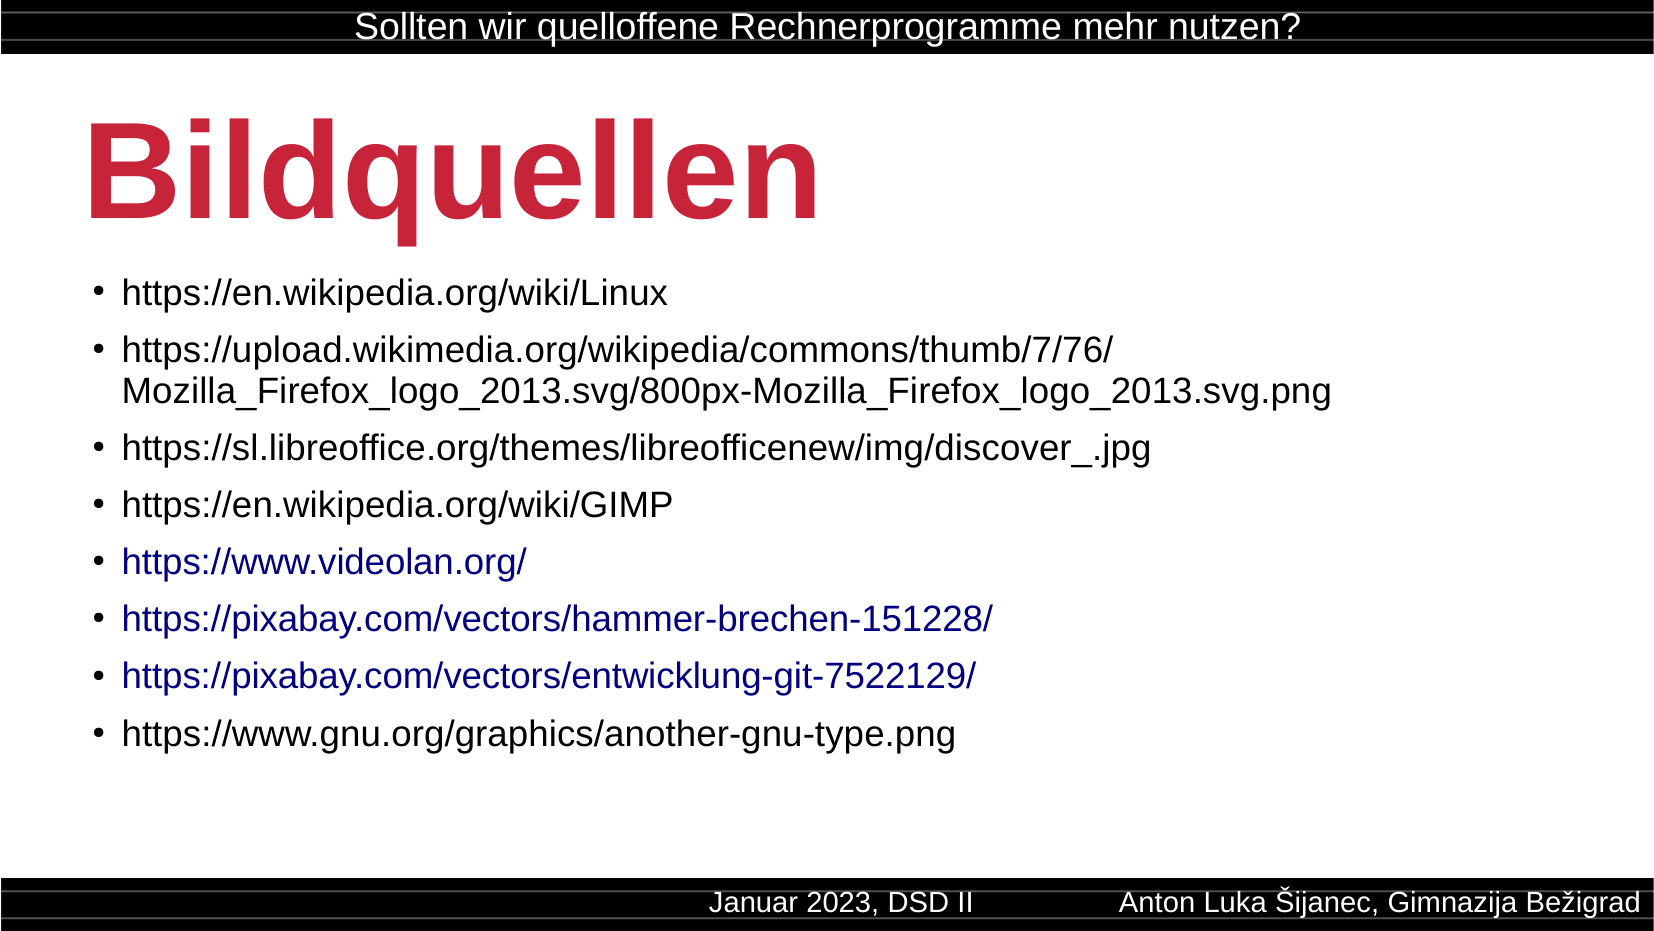

# Bildquellen
https://en.wikipedia.org/wiki/Linux
https://upload.wikimedia.org/wikipedia/commons/thumb/7/76/Mozilla_Firefox_logo_2013.svg/800px-Mozilla_Firefox_logo_2013.svg.png
https://sl.libreoffice.org/themes/libreofficenew/img/discover_.jpg
https://en.wikipedia.org/wiki/GIMP
https://www.videolan.org/
https://pixabay.com/vectors/hammer-brechen-151228/
https://pixabay.com/vectors/entwicklung-git-7522129/
https://www.gnu.org/graphics/another-gnu-type.png